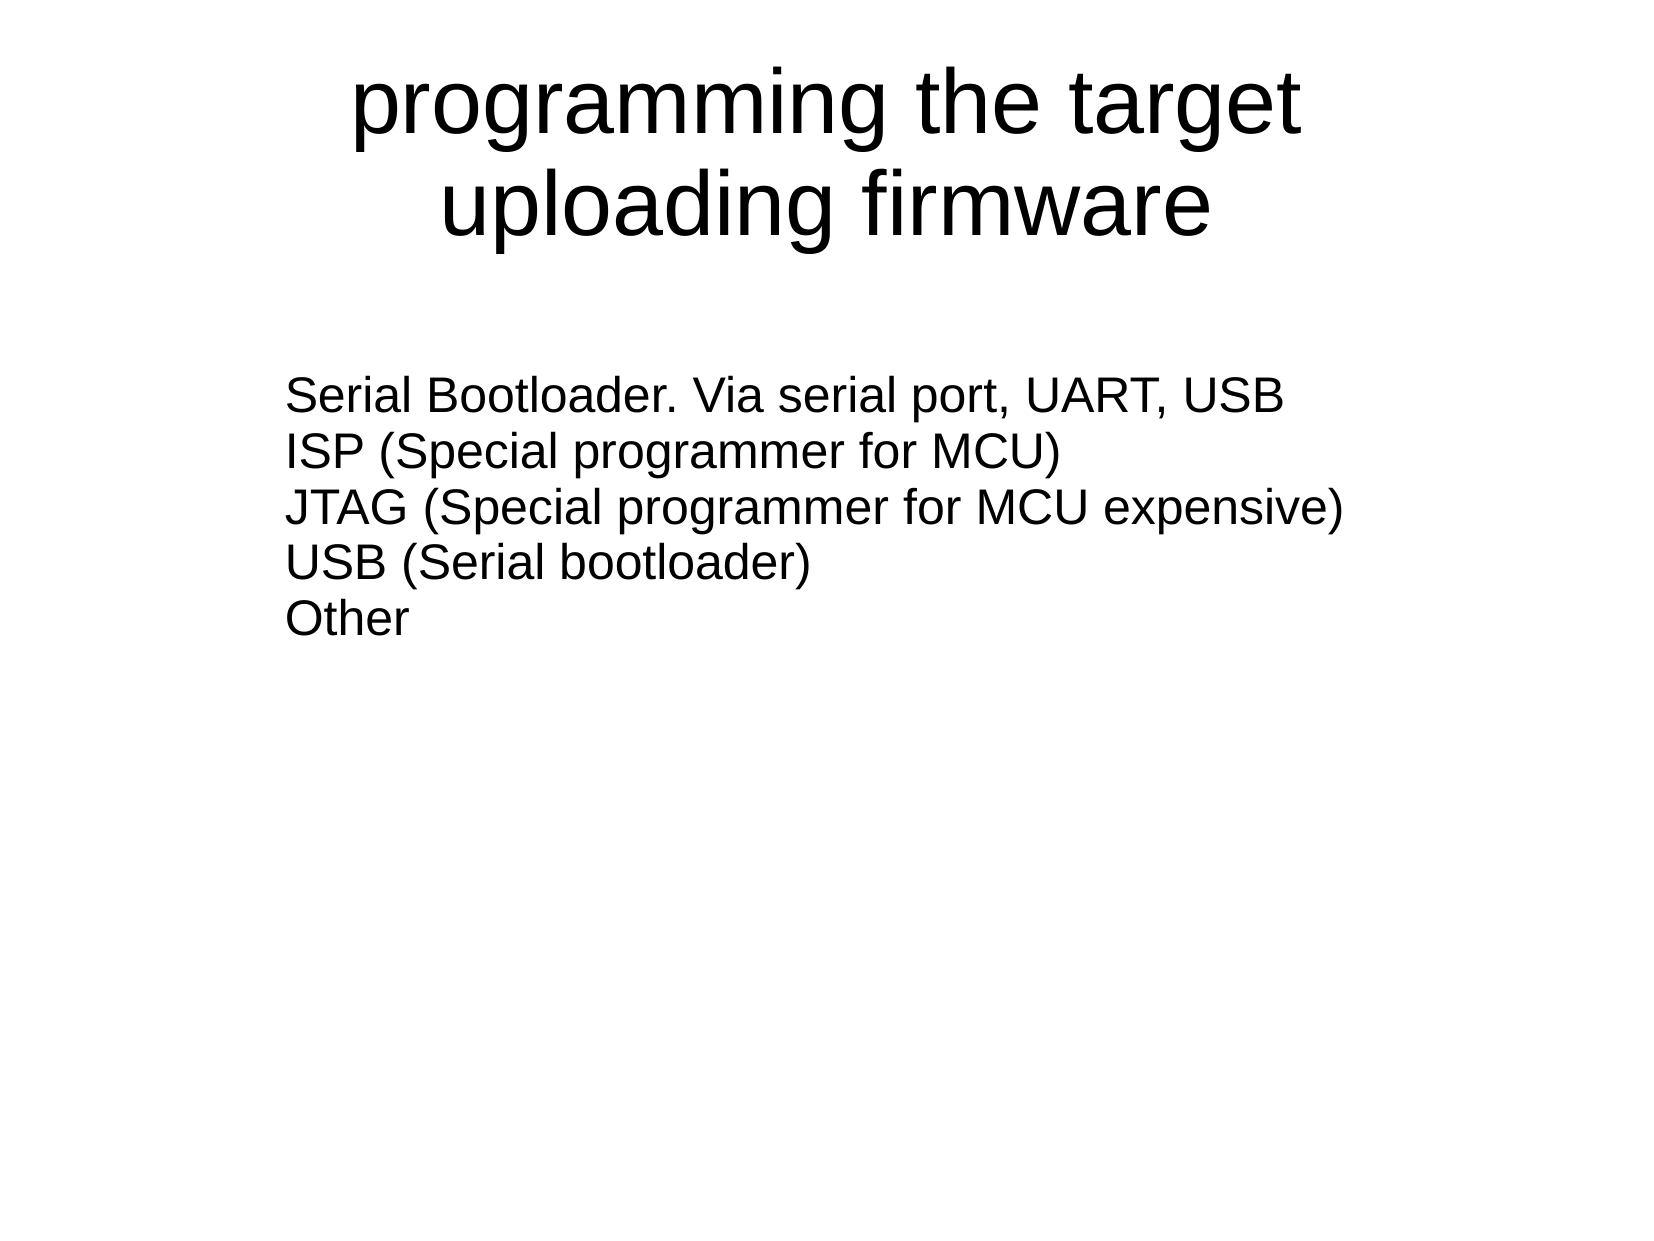

# programming the target uploading firmware
Serial Bootloader. Via serial port, UART, USB
ISP (Special programmer for MCU)
JTAG (Special programmer for MCU expensive)
USB (Serial bootloader)
Other